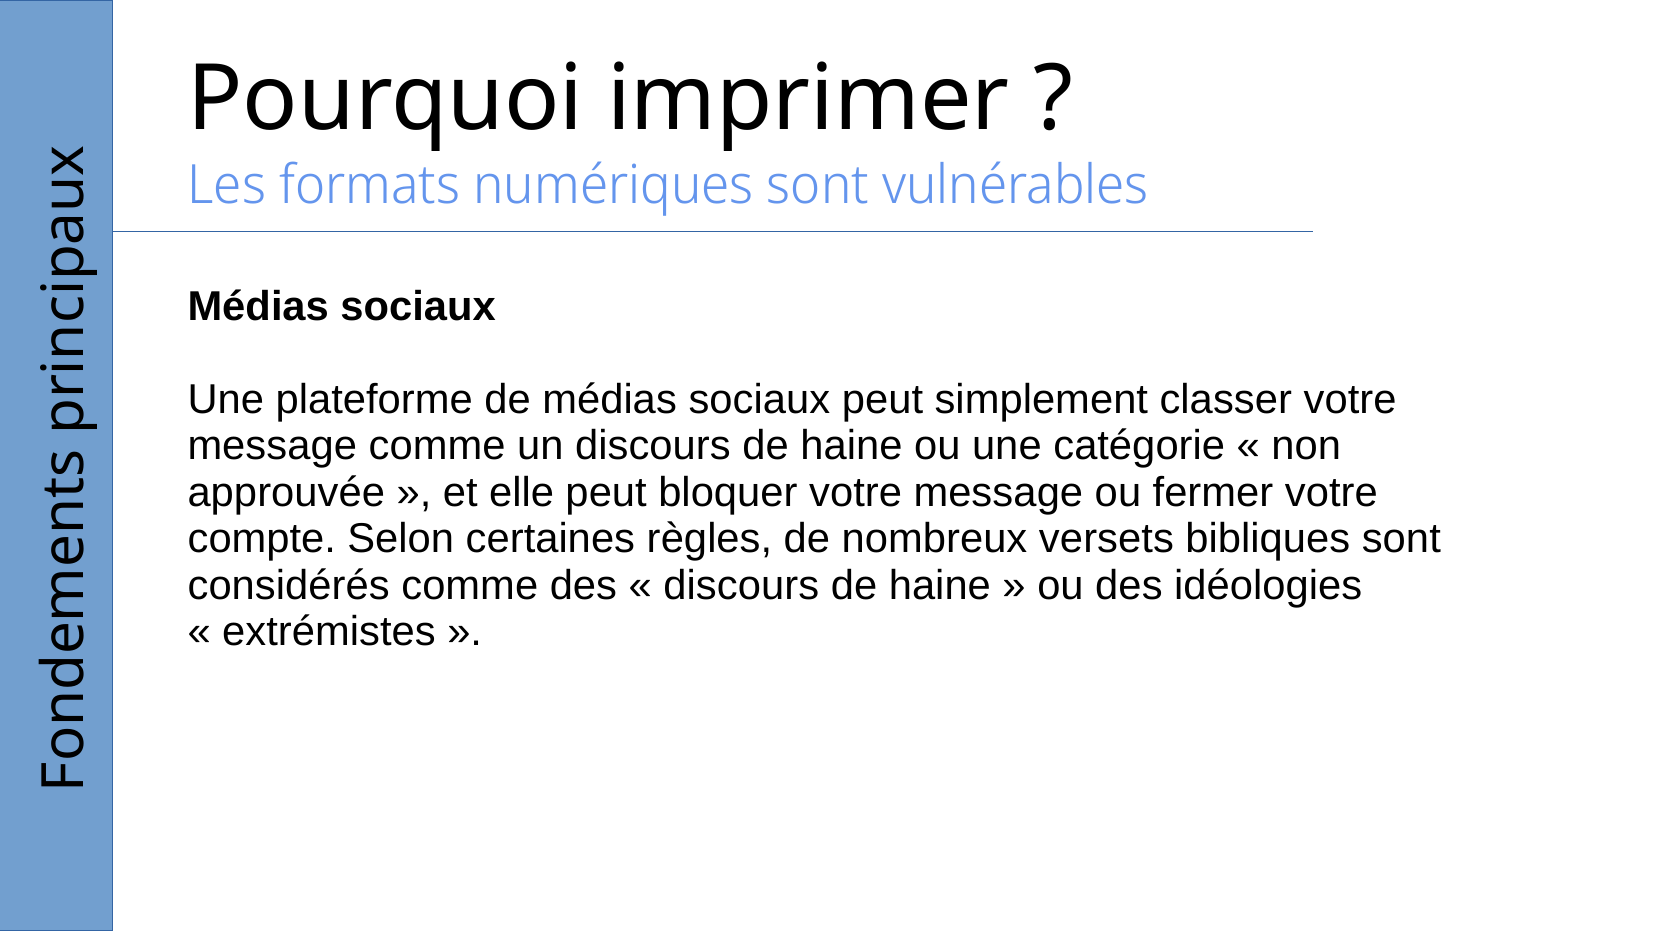

# Pourquoi imprimer ?
Les formats numériques sont vulnérables
Médias sociaux
Une plateforme de médias sociaux peut simplement classer votre message comme un discours de haine ou une catégorie « non approuvée », et elle peut bloquer votre message ou fermer votre compte. Selon certaines règles, de nombreux versets bibliques sont considérés comme des « discours de haine » ou des idéologies « extrémistes ».
Fondements principaux